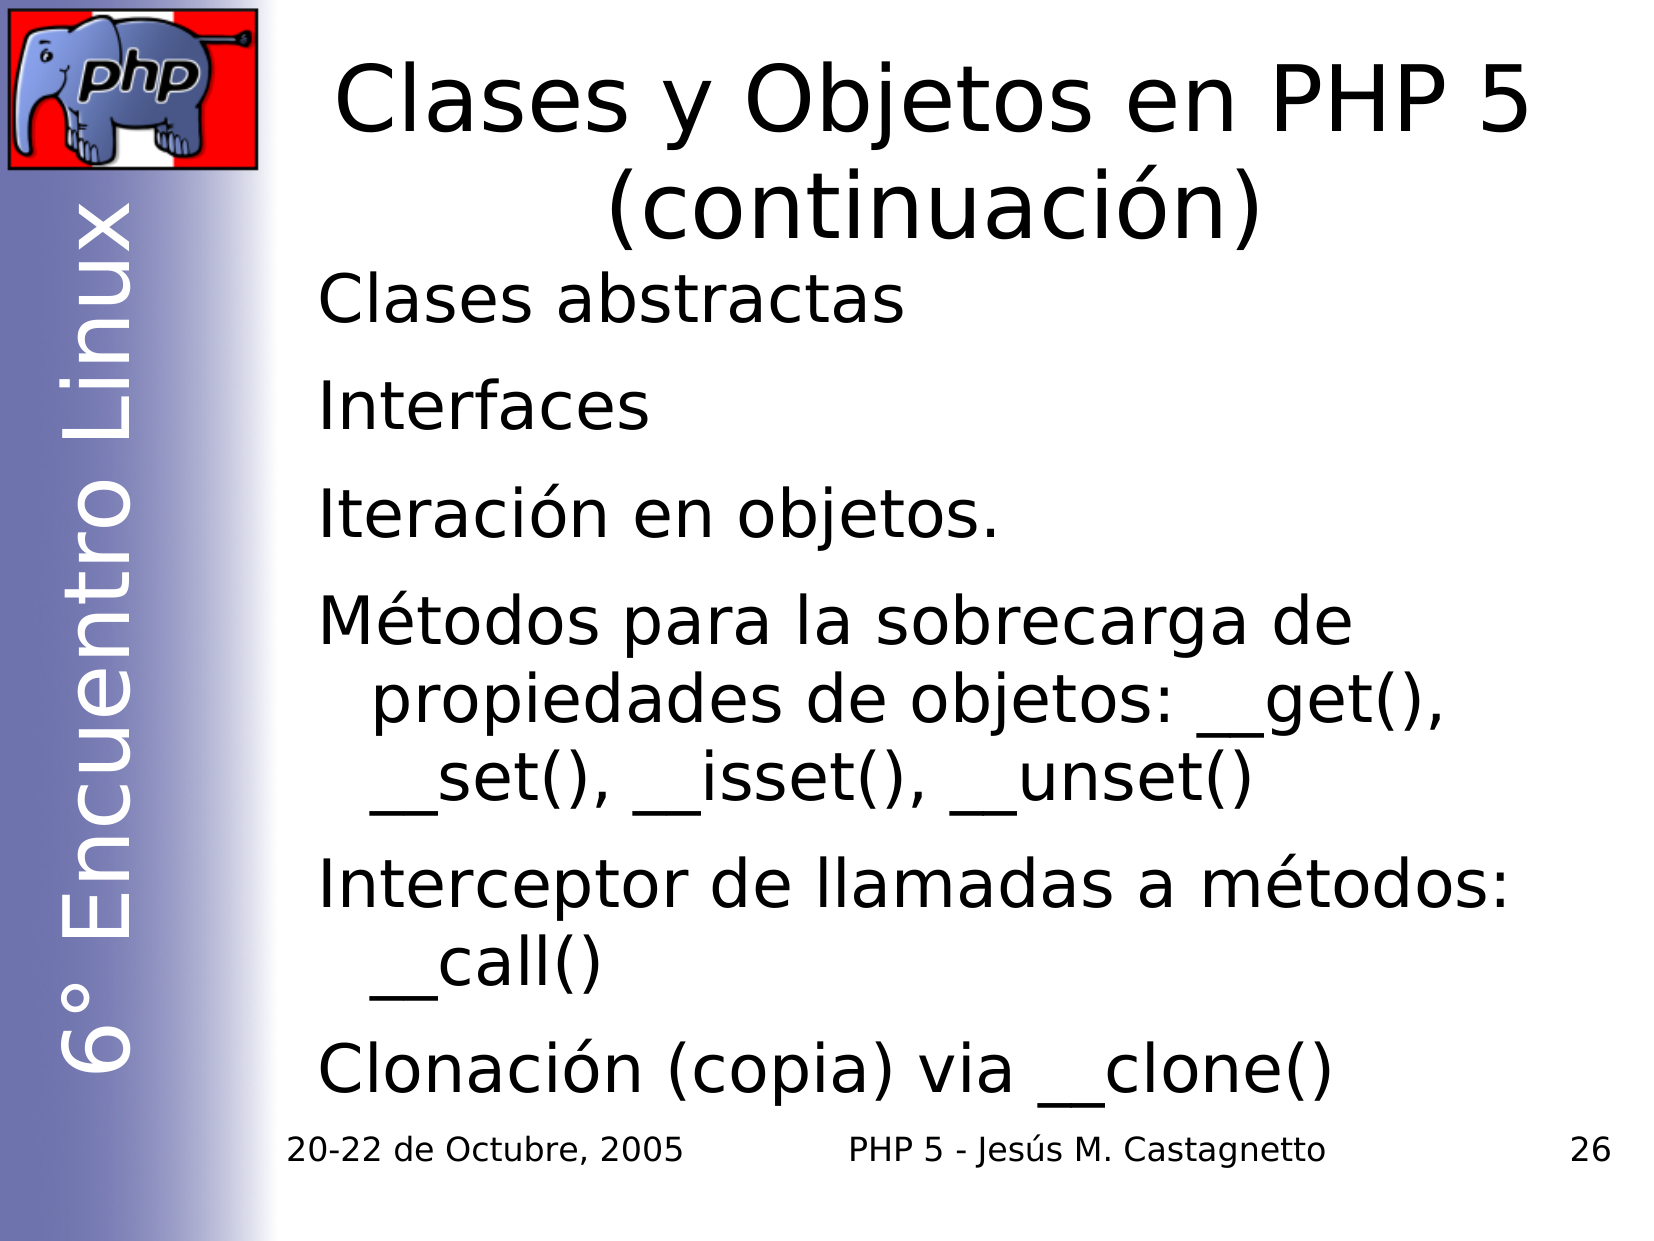

# Clases y Objetos en PHP 5 (continuación)
Clases abstractas
Interfaces
Iteración en objetos.
Métodos para la sobrecarga de propiedades de objetos: __get(), __set(), __isset(), __unset()
Interceptor de llamadas a métodos: __call()
Clonación (copia) via __clone()
20-22 de Octubre, 2005
PHP 5 - Jesús M. Castagnetto
26